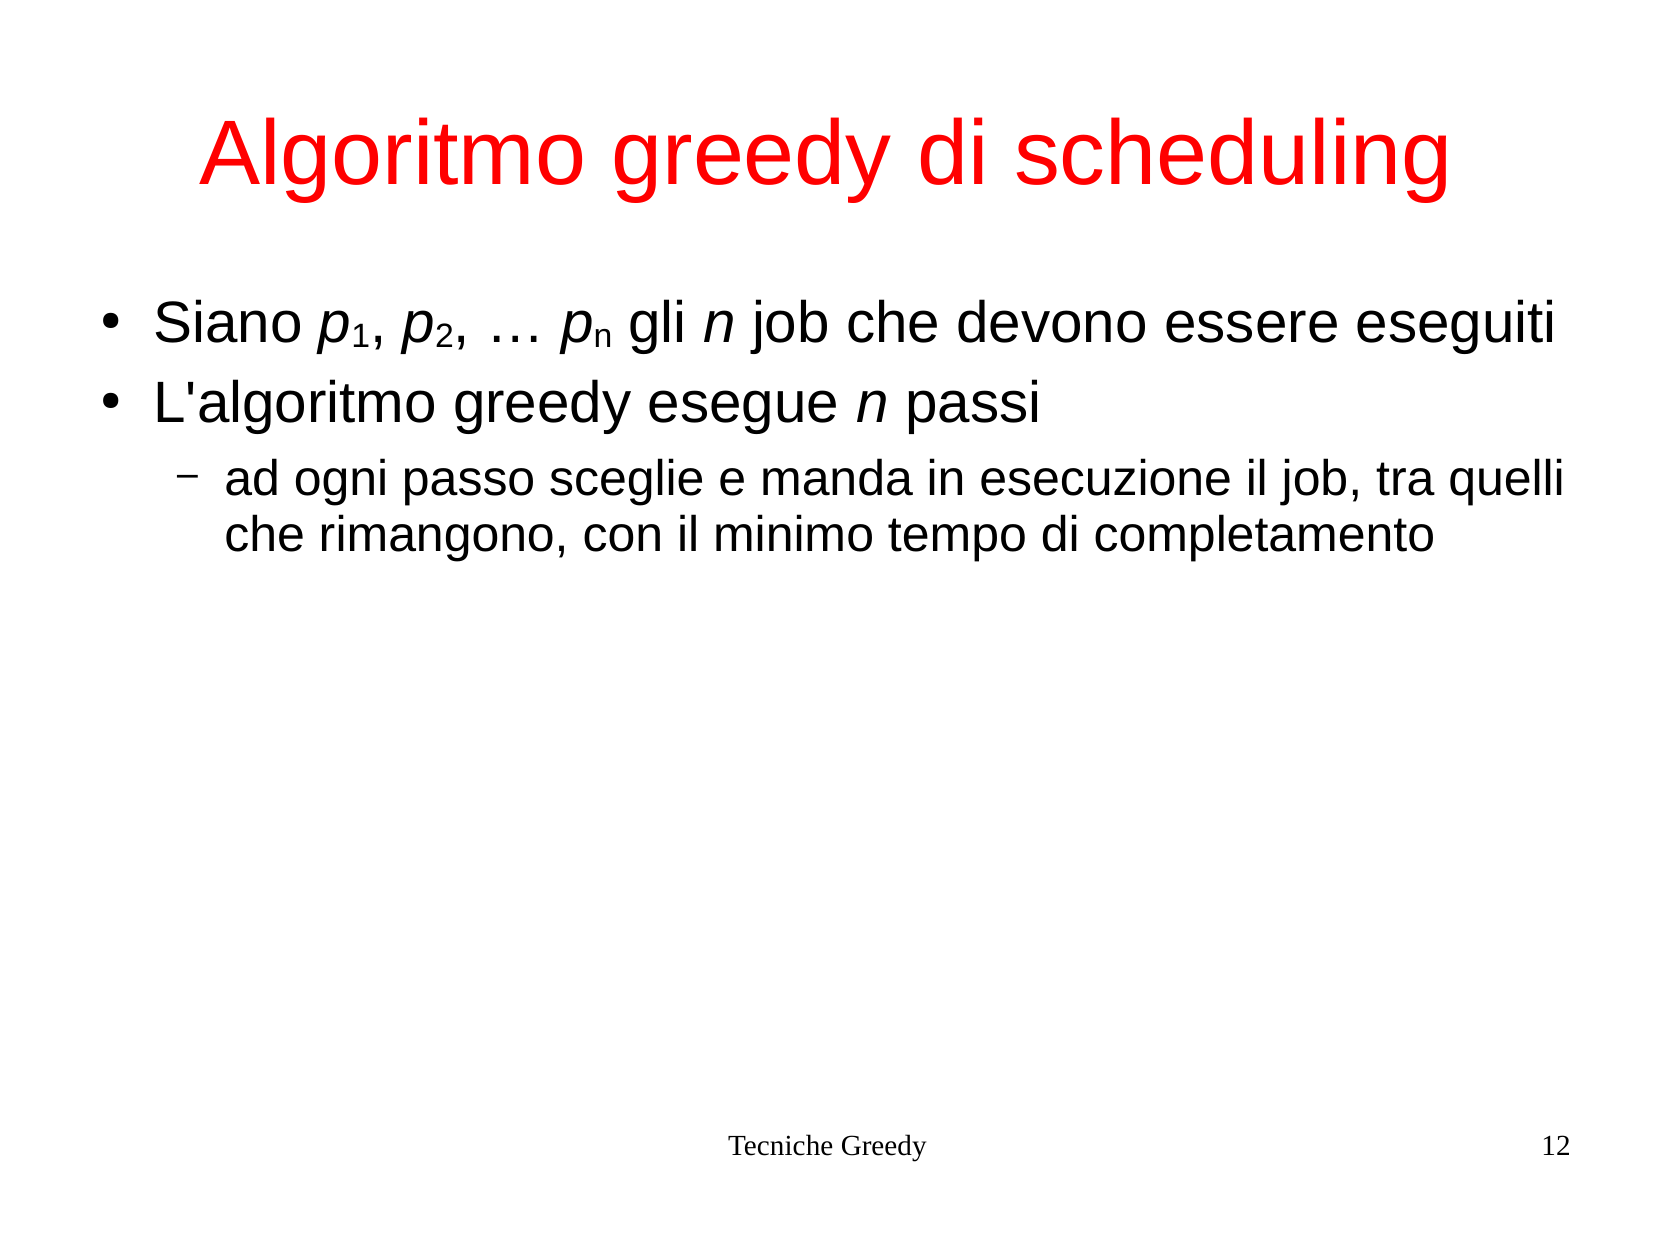

# Algoritmo greedy di scheduling
Siano p1, p2, … pn gli n job che devono essere eseguiti
L'algoritmo greedy esegue n passi
ad ogni passo sceglie e manda in esecuzione il job, tra quelli che rimangono, con il minimo tempo di completamento
Tecniche Greedy
12